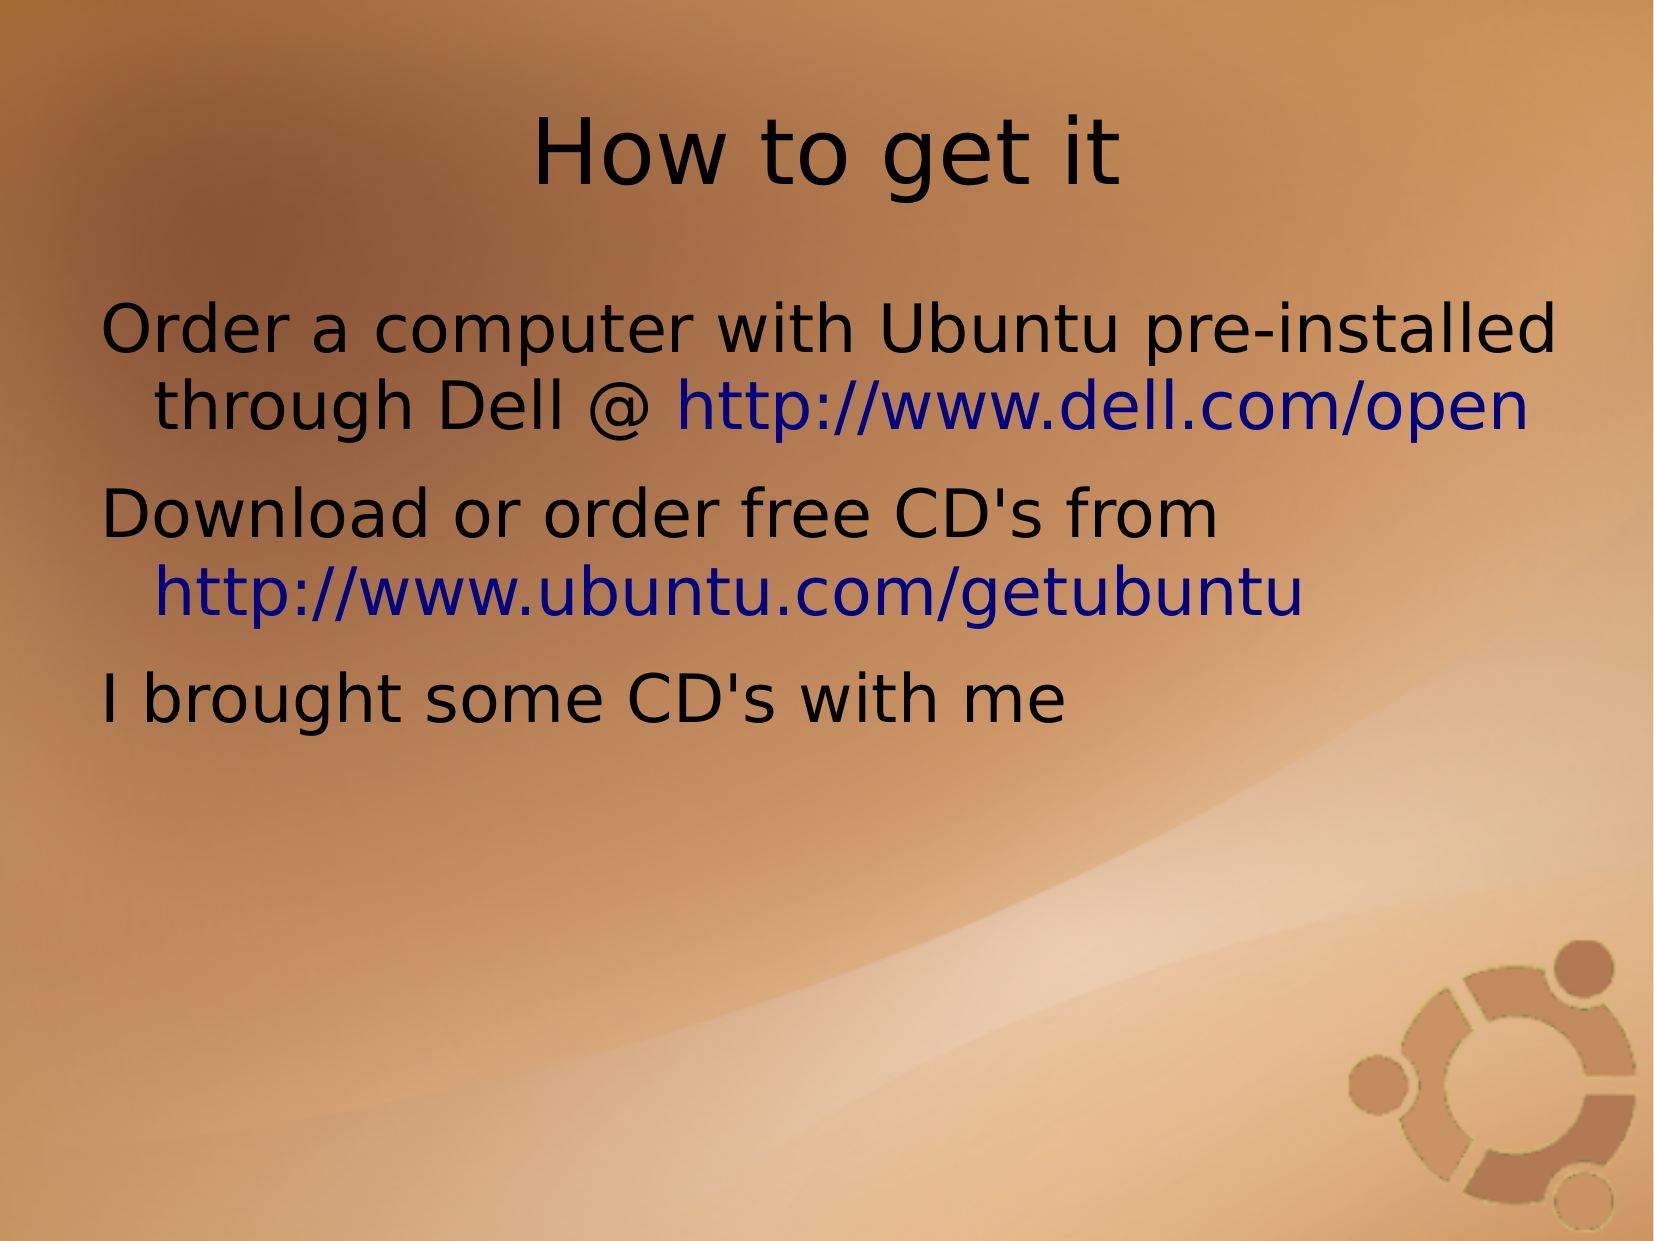

# How to get it
Order a computer with Ubuntu pre-installed through Dell @ http://www.dell.com/open
Download or order free CD's from http://www.ubuntu.com/getubuntu
I brought some CD's with me